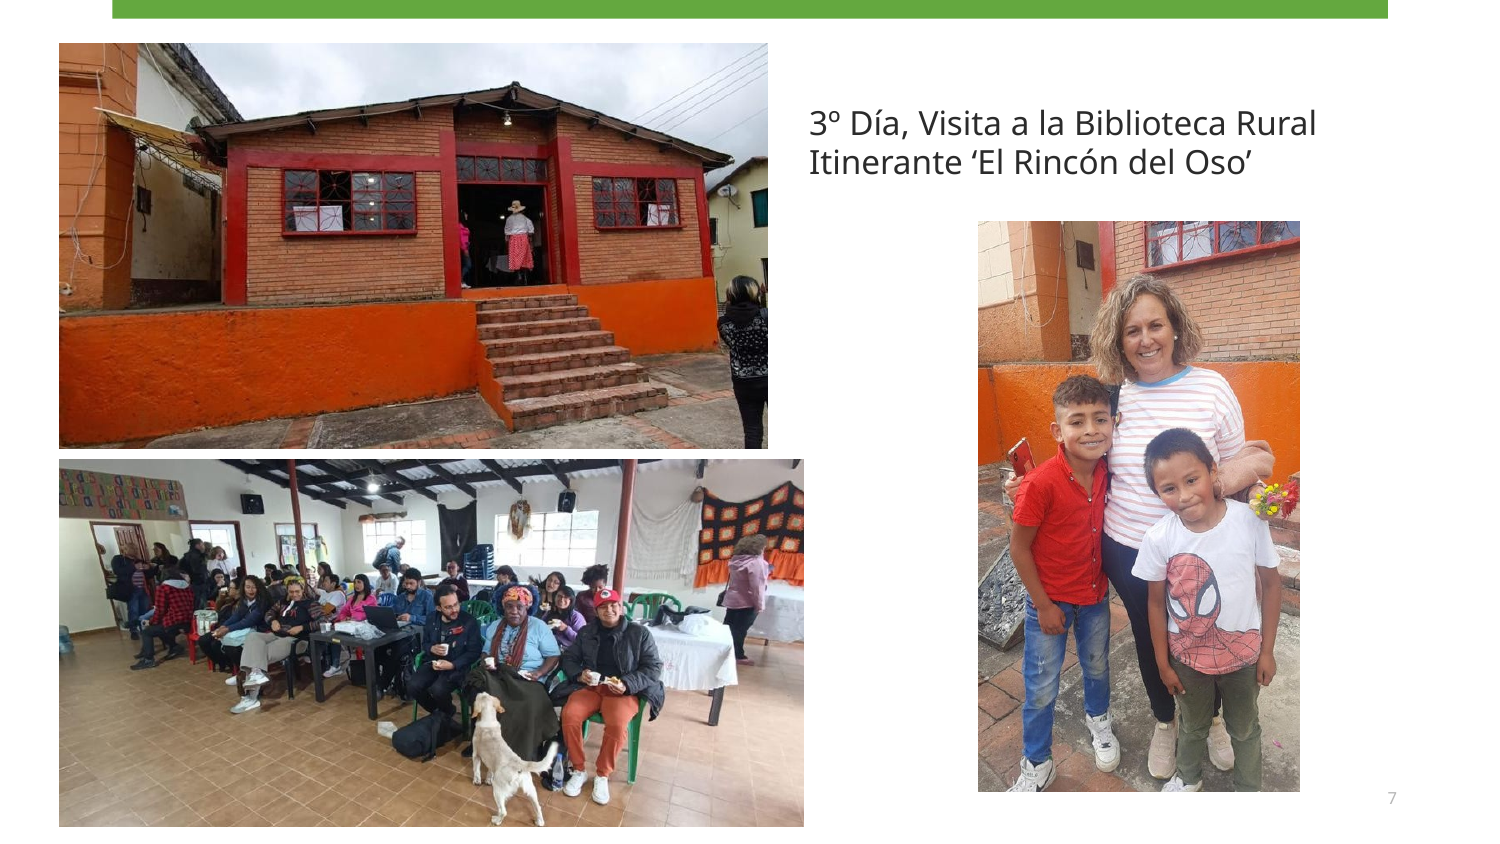

3º Día, Visita a la Biblioteca Rural Itinerante ‘El Rincón del Oso’